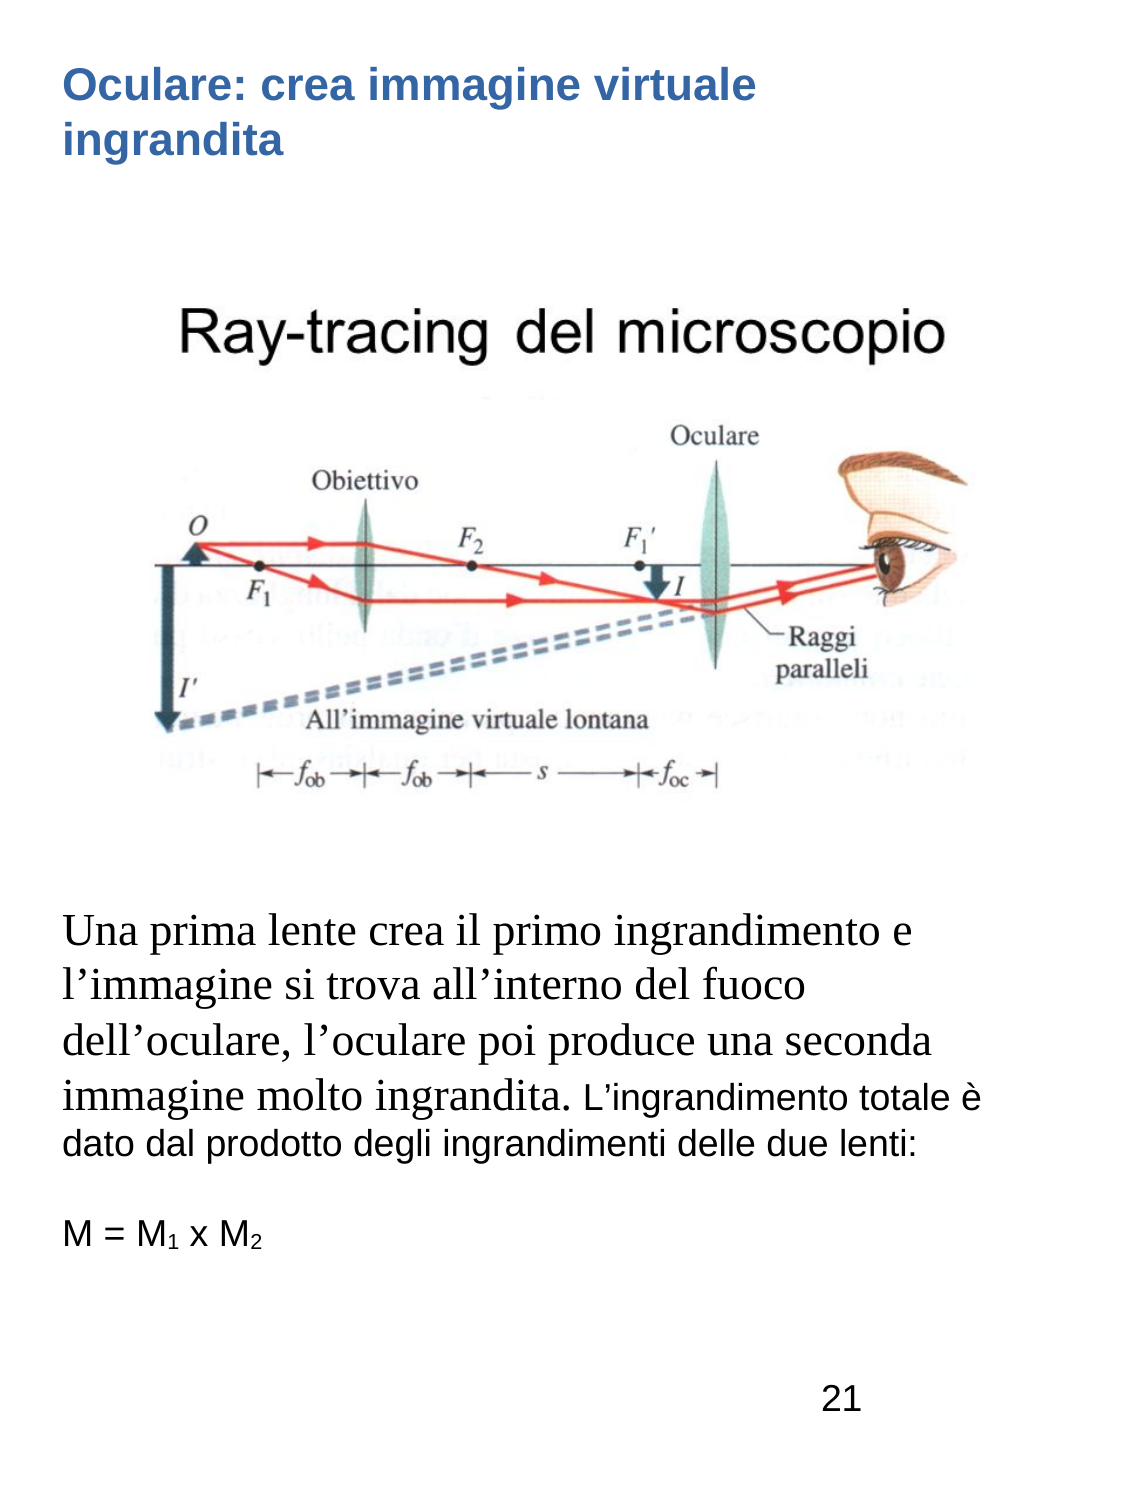

Oculare: crea immagine virtuale ingrandita
Una prima lente crea il primo ingrandimento e l’immagine si trova all’interno del fuoco dell’oculare, l’oculare poi produce una seconda immagine molto ingrandita. L’ingrandimento totale è dato dal prodotto degli ingrandimenti delle due lenti:
M = M1 x M2
P19 Onde Ottica
21